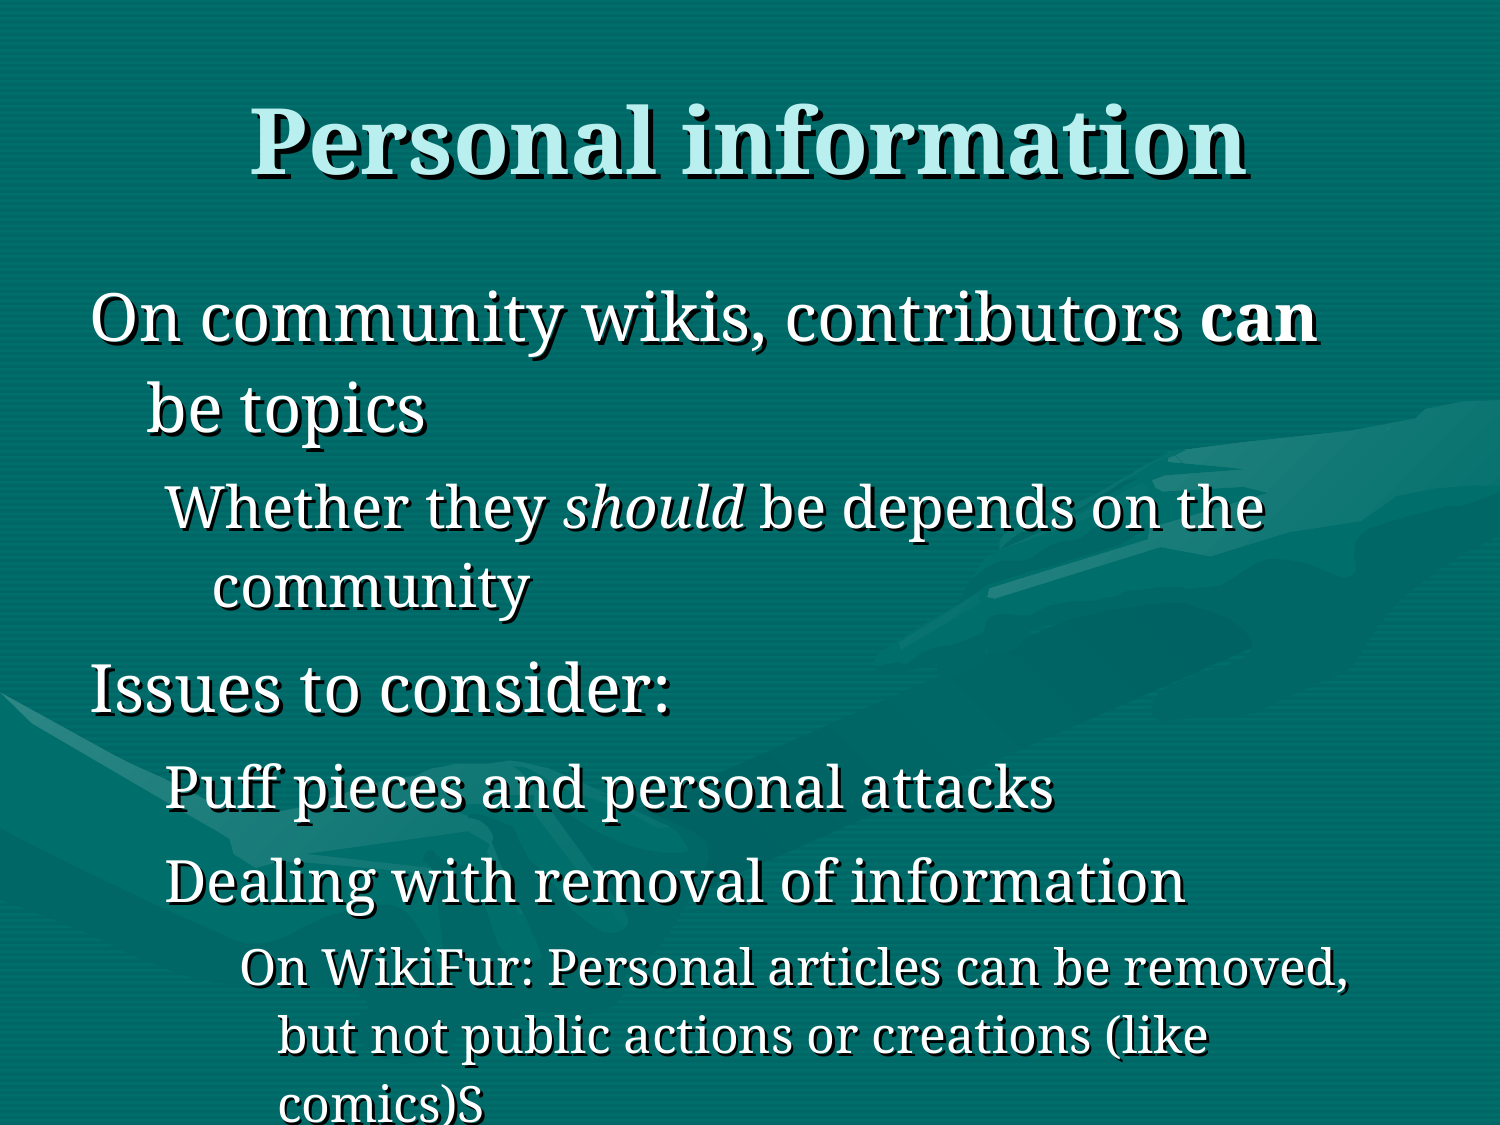

# Personal information
On community wikis, contributors can be topics
Whether they should be depends on the community
Issues to consider:
Puff pieces and personal attacks
Dealing with removal of information
On WikiFur: Personal articles can be removed, but not public actions or creations (like comics)S
There are always exceptions – use consensus to decide
Lots of problems – but lots of referrals, too